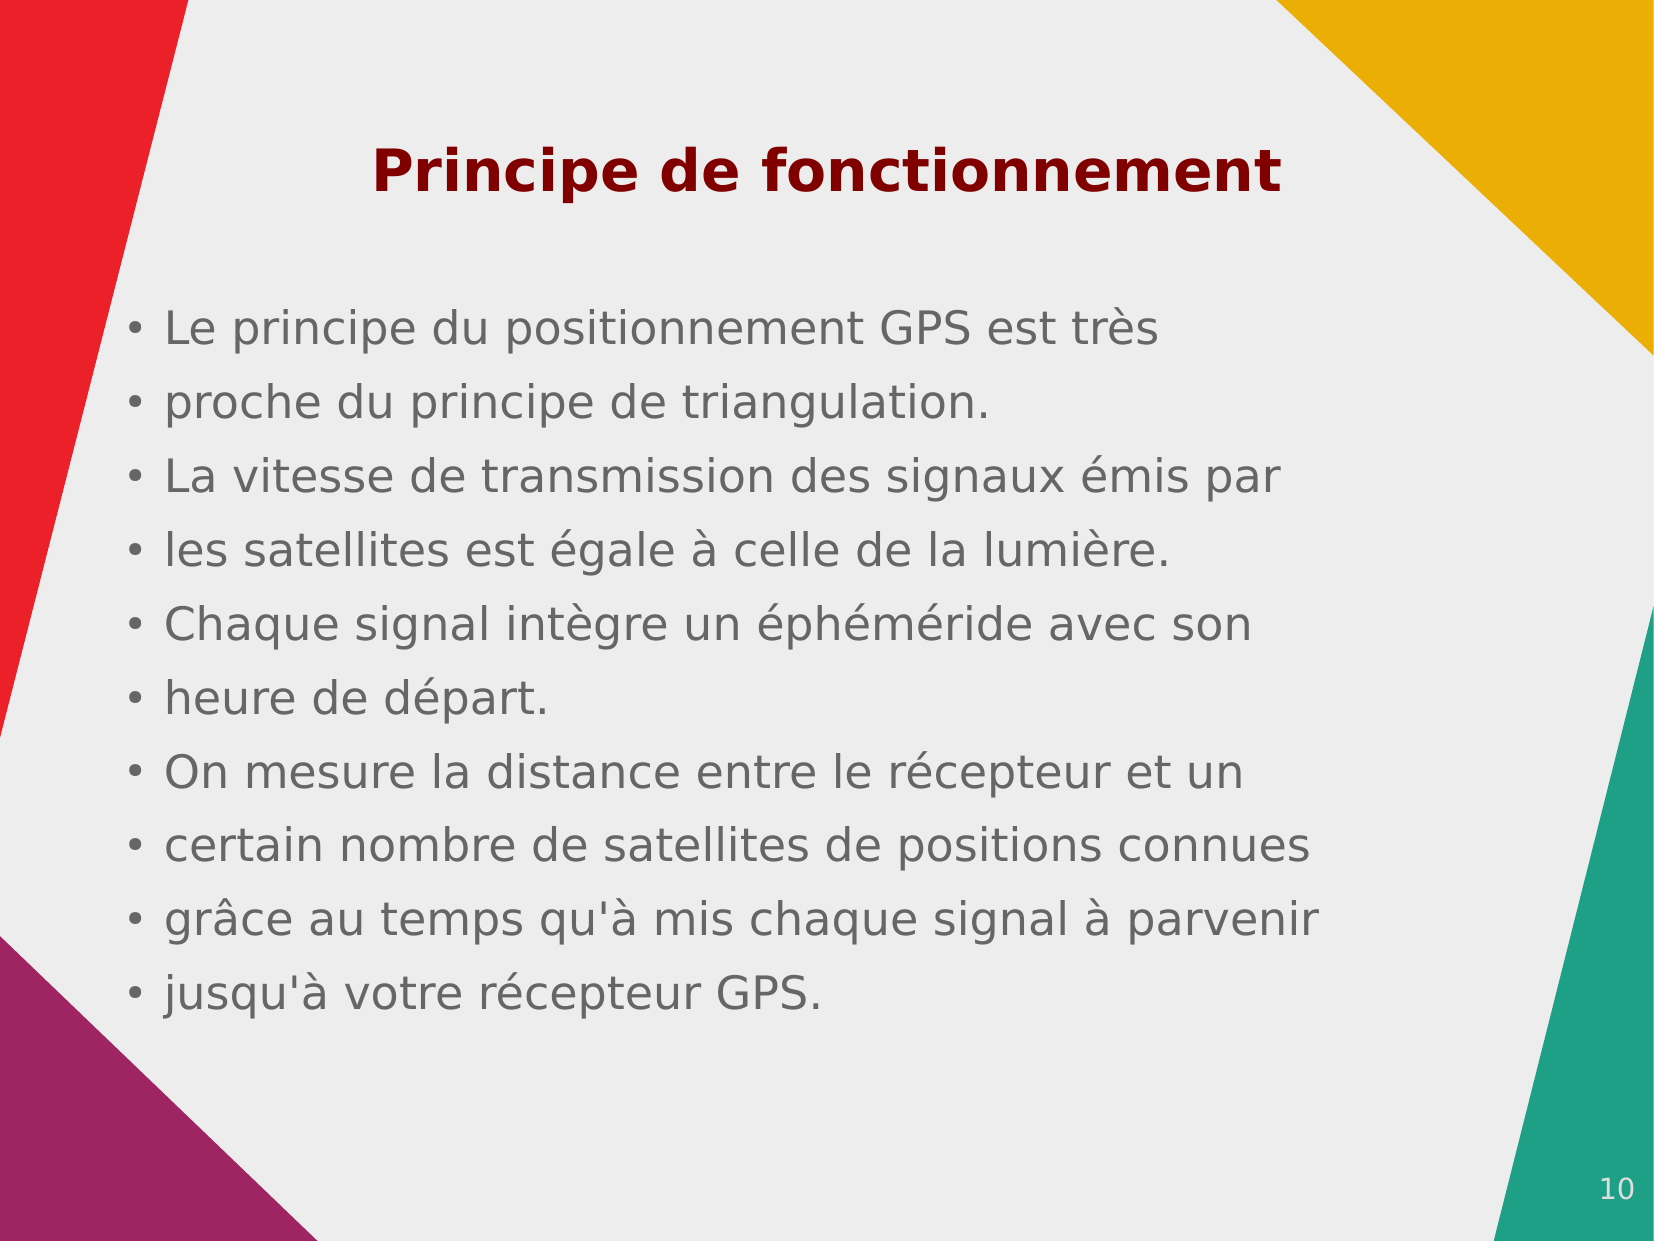

# Principe de fonctionnement
Le principe du positionnement GPS est très
proche du principe de triangulation.
La vitesse de transmission des signaux émis par
les satellites est égale à celle de la lumière.
Chaque signal intègre un éphéméride avec son
heure de départ.
On mesure la distance entre le récepteur et un
certain nombre de satellites de positions connues
grâce au temps qu'à mis chaque signal à parvenir
jusqu'à votre récepteur GPS.
10